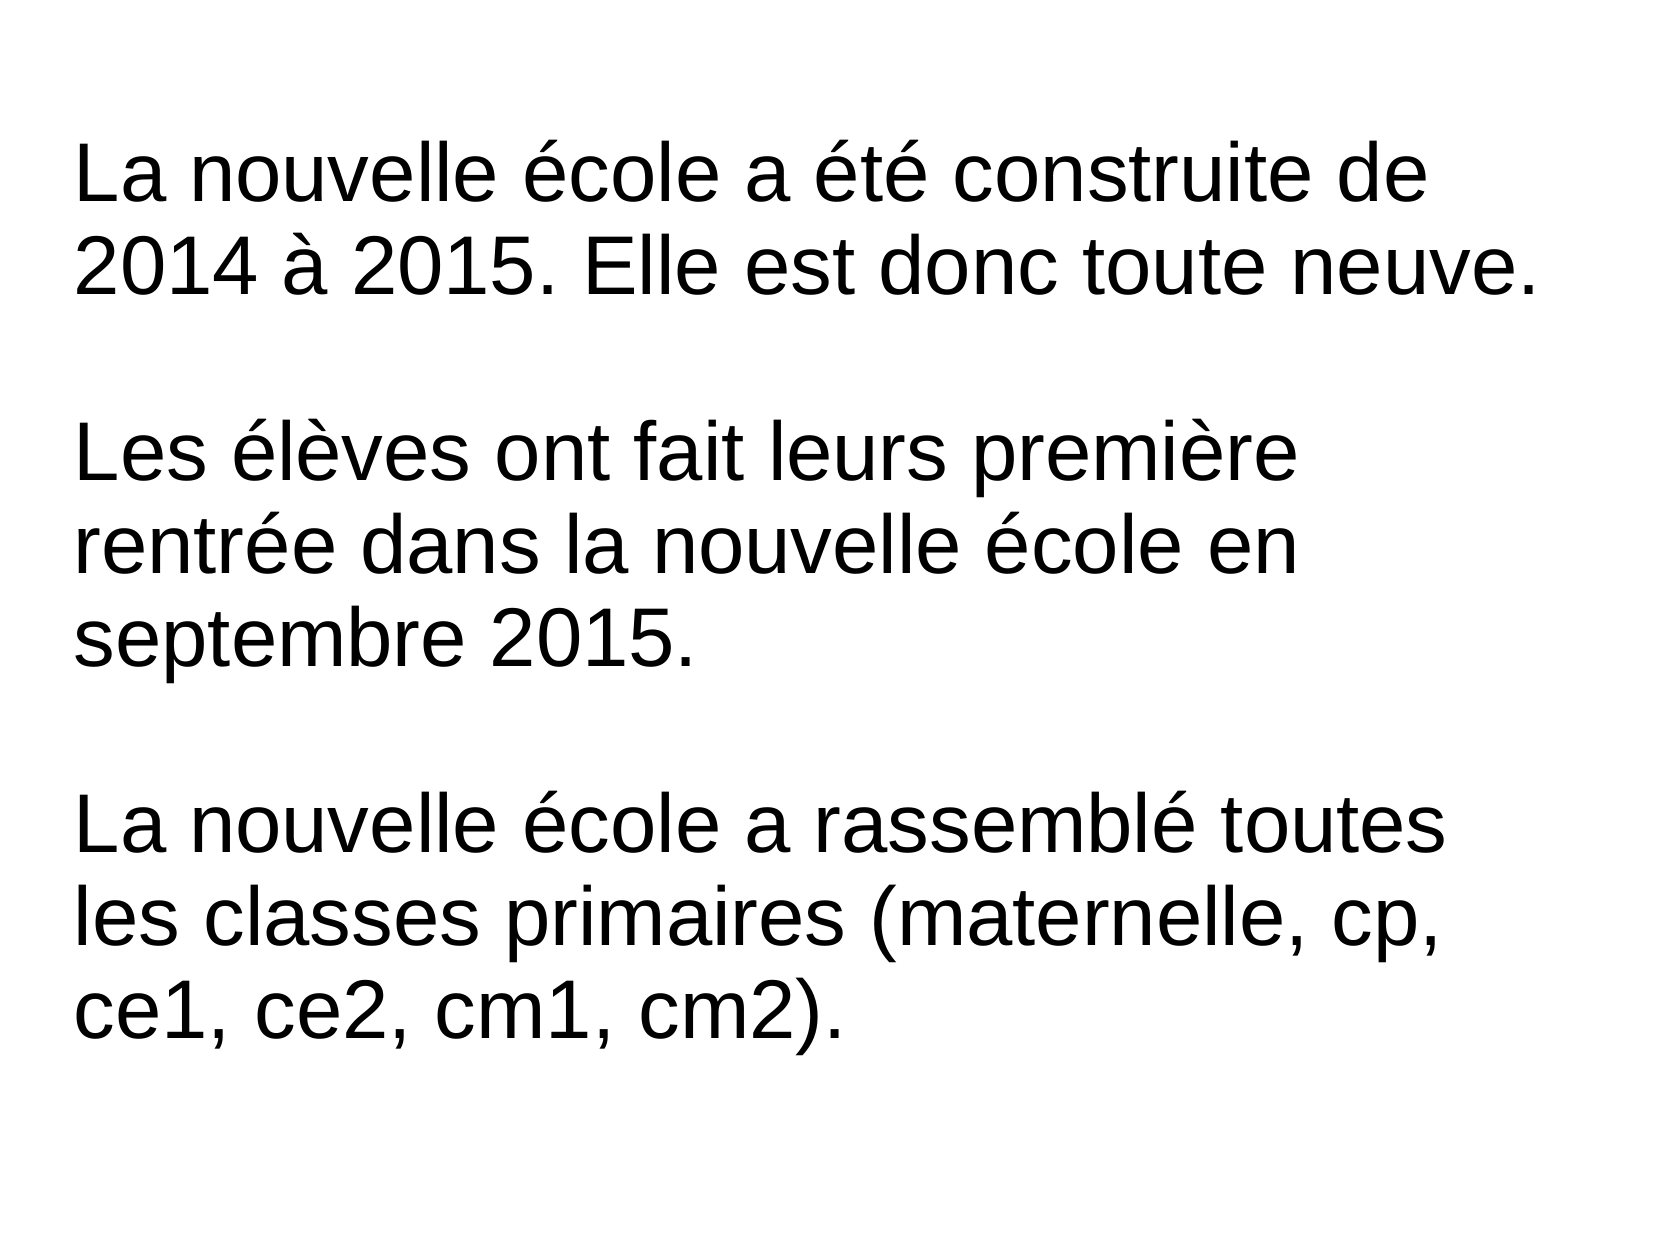

La nouvelle école a été construite de 2014 à 2015. Elle est donc toute neuve.
Les élèves ont fait leurs première rentrée dans la nouvelle école en septembre 2015.
La nouvelle école a rassemblé toutes les classes primaires (maternelle, cp, ce1, ce2, cm1, cm2).